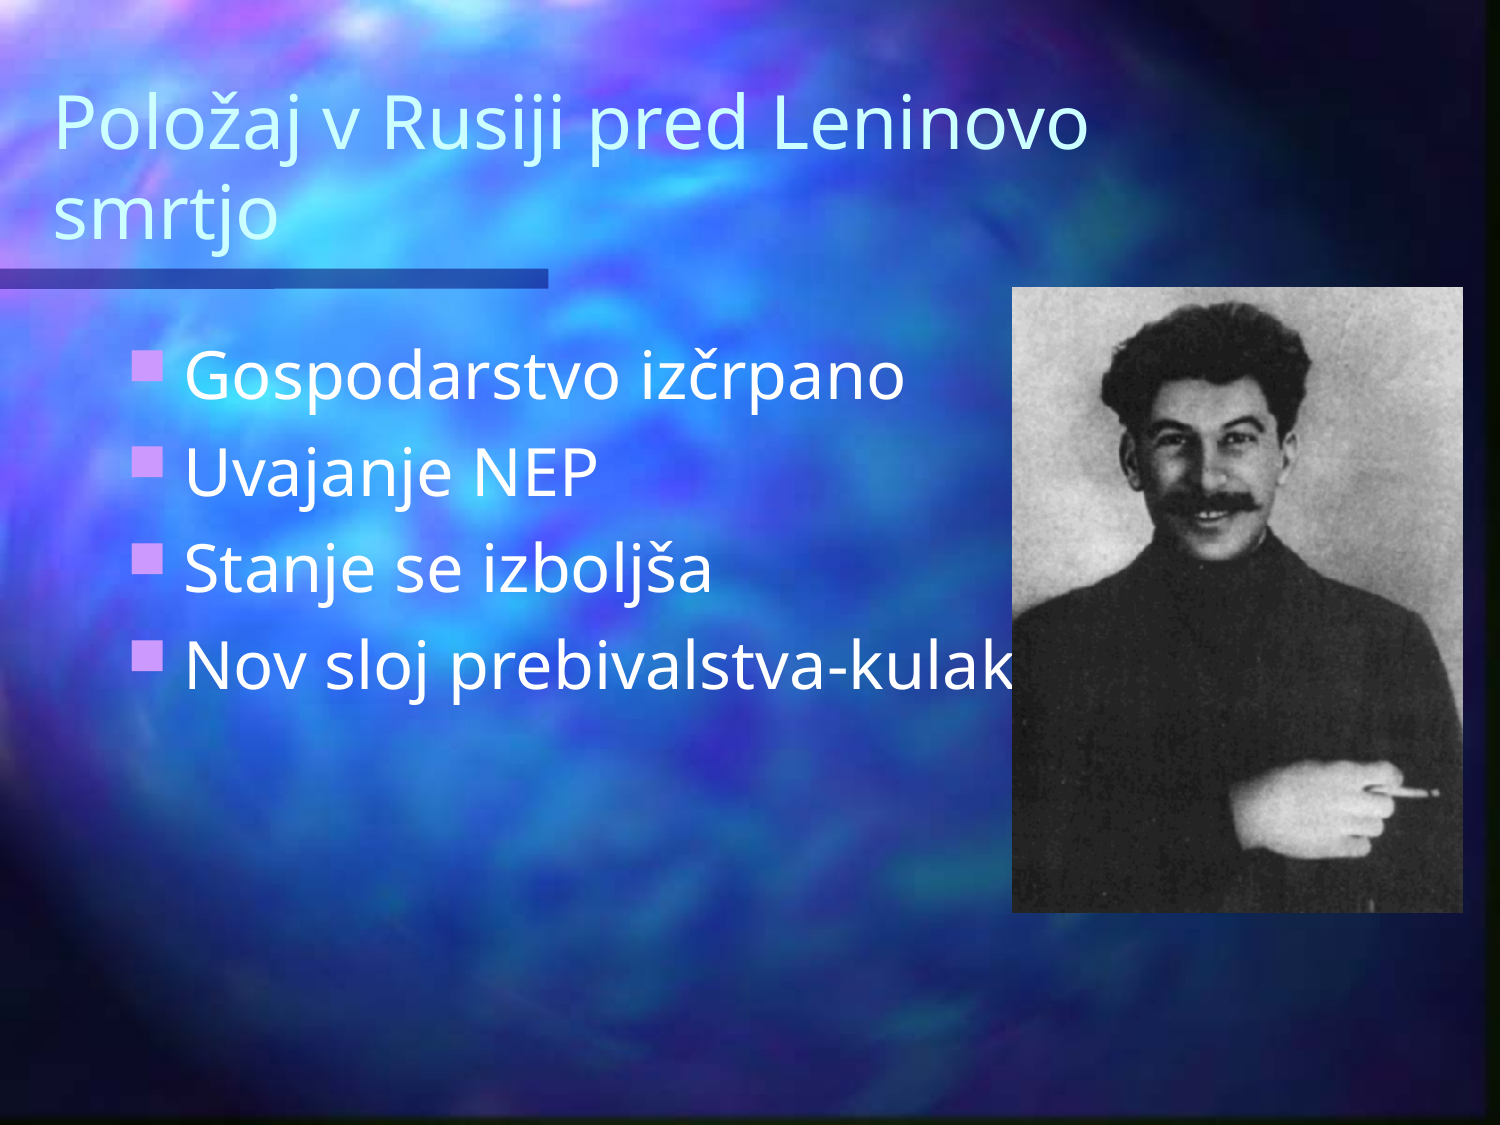

# Položaj v Rusiji pred Leninovo smrtjo
Gospodarstvo izčrpano
Uvajanje NEP
Stanje se izboljša
Nov sloj prebivalstva-kulaki